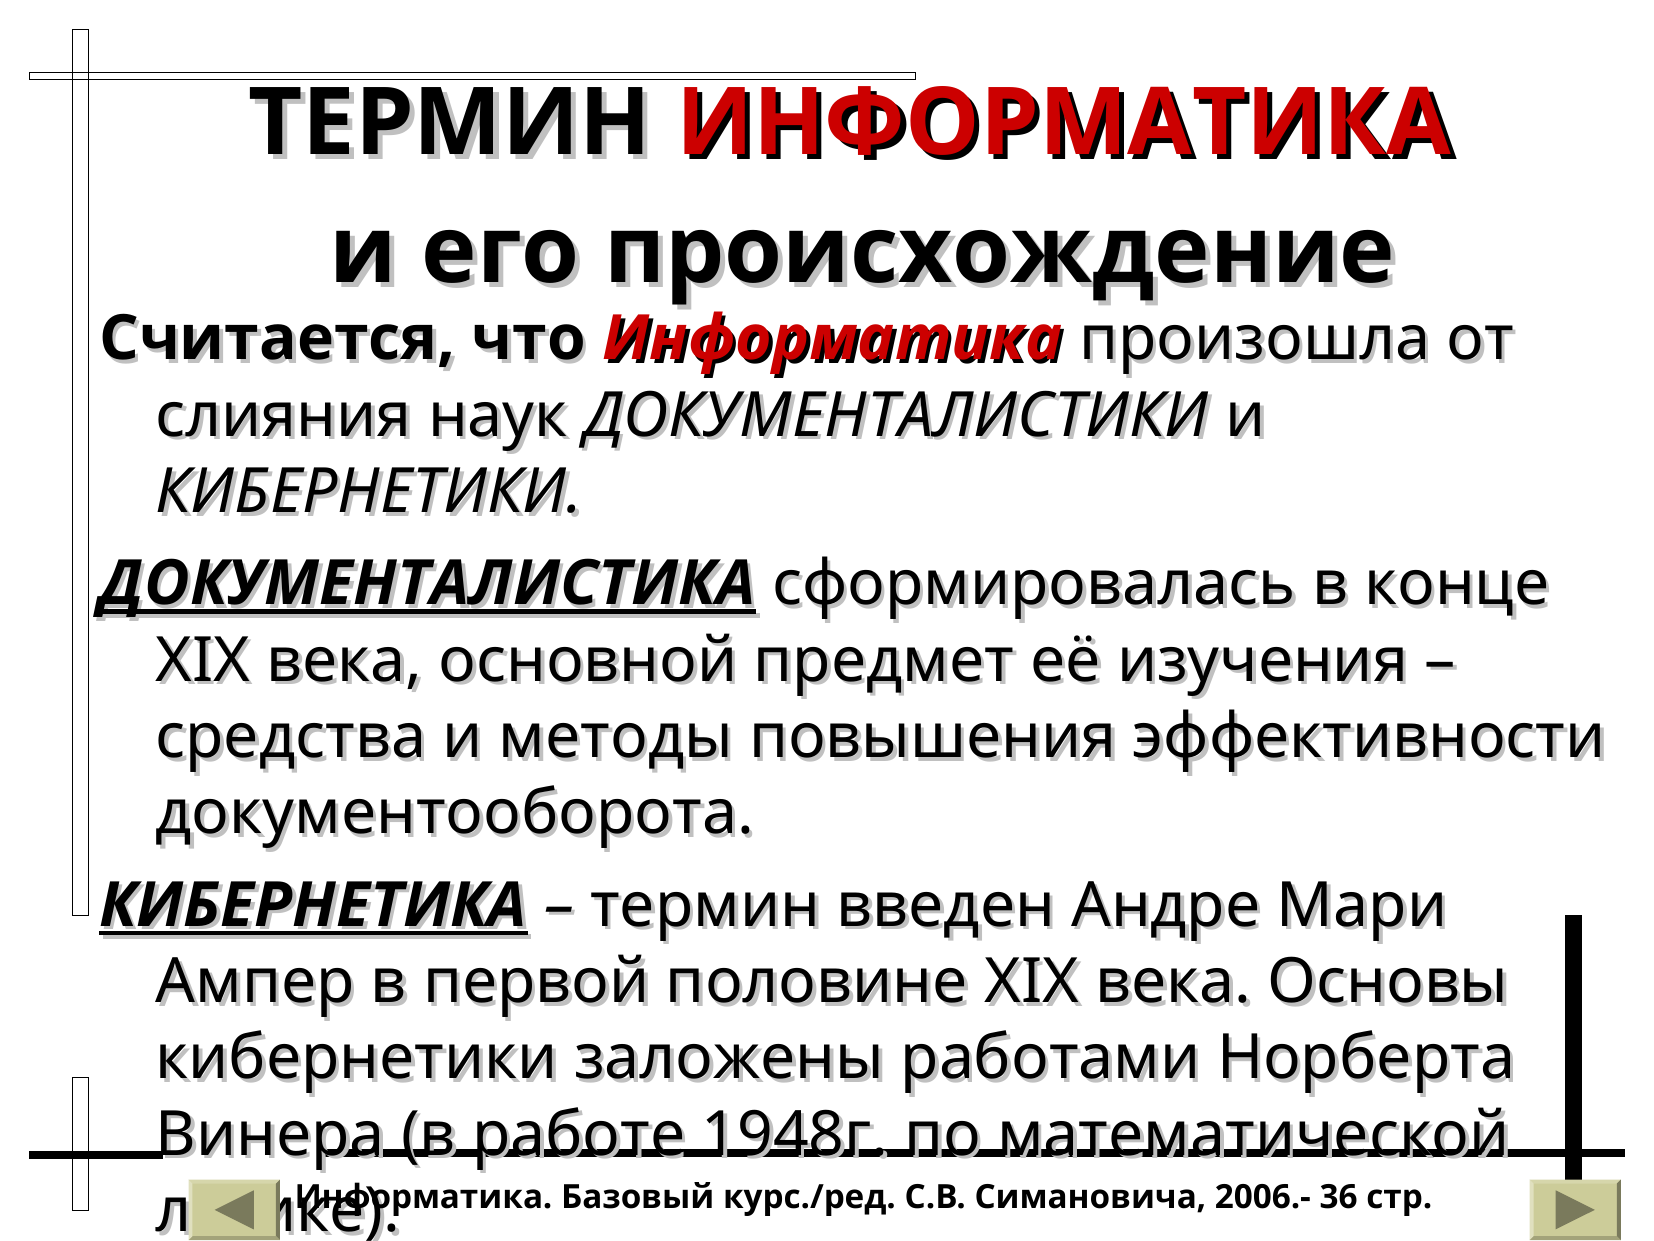

# ТЕРМИН ИНФОРМАТИКА и его происхождение
Считается, что Информатика произошла от слияния наук ДОКУМЕНТАЛИСТИКИ и КИБЕРНЕТИКИ.
ДОКУМЕНТАЛИСТИКА сформировалась в конце XIX века, основной предмет её изучения – средства и методы повышения эффективности документооборота.
КИБЕРНЕТИКА – термин введен Андре Мари Ампер в первой половине XIX века. Основы кибернетики заложены работами Норберта Винера (в работе 1948г. по математической логике).
Информатика. Базовый курс./ред. С.В. Симановича, 2006.- 36 стр.